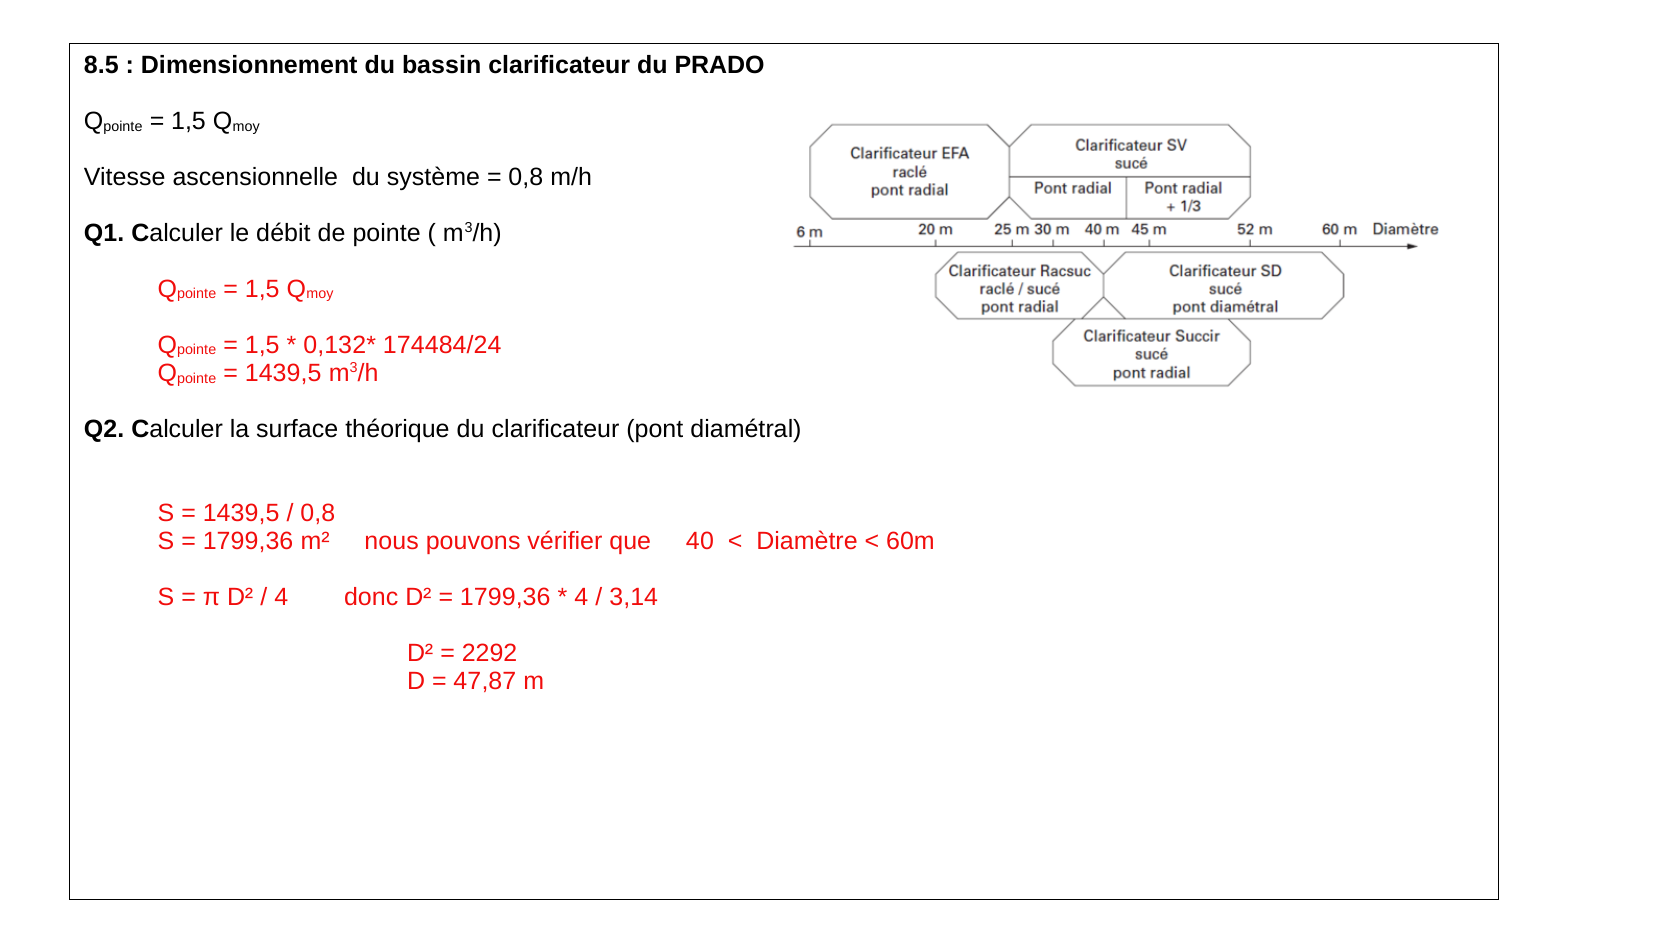

8.5 : Dimensionnement du bassin clarificateur du PRADO
Qpointe = 1,5 Qmoy
Vitesse ascensionnelle du système = 0,8 m/h
Q1. Calculer le débit de pointe ( m3/h)
	Qpointe = 1,5 Qmoy
	Qpointe = 1,5 * 0,132* 174484/24
	Qpointe = 1439,5 m3/h
Q2. Calculer la surface théorique du clarificateur (pont diamétral)
	S = 1439,5 / 0,8
	S = 1799,36 m² nous pouvons vérifier que 40 < Diamètre < 60m
	S = π D² / 4 donc D² = 1799,36 * 4 / 3,14
				 D² = 2292
				 D = 47,87 m